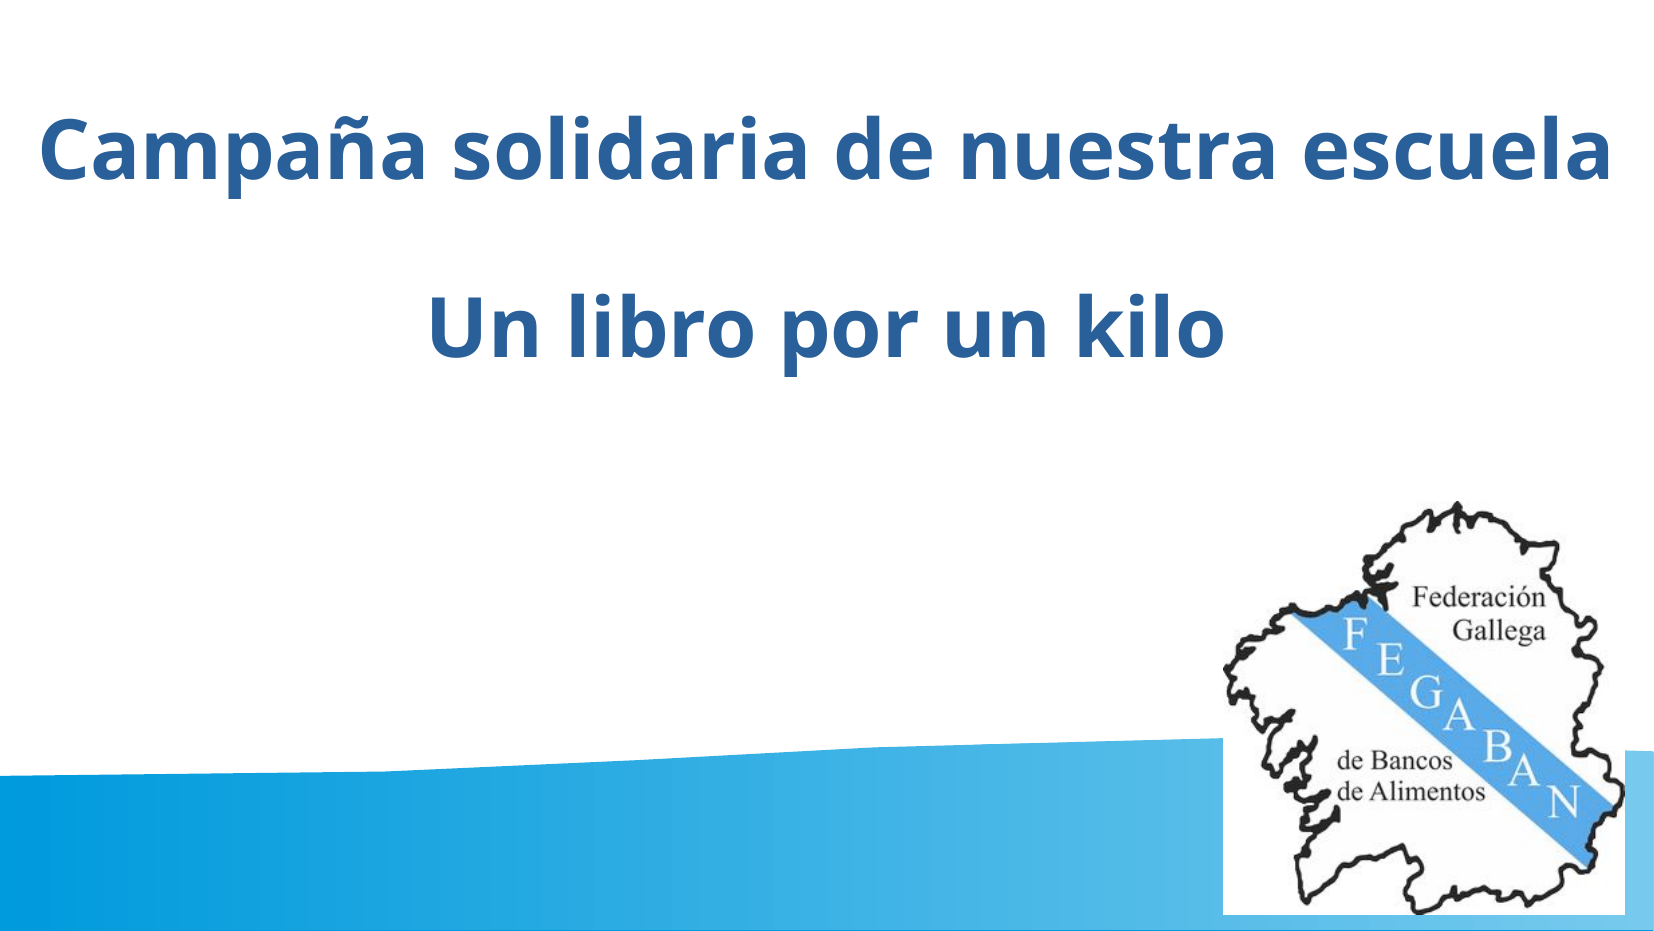

Campaña solidaria de nuestra escuela
# Un libro por un kilo